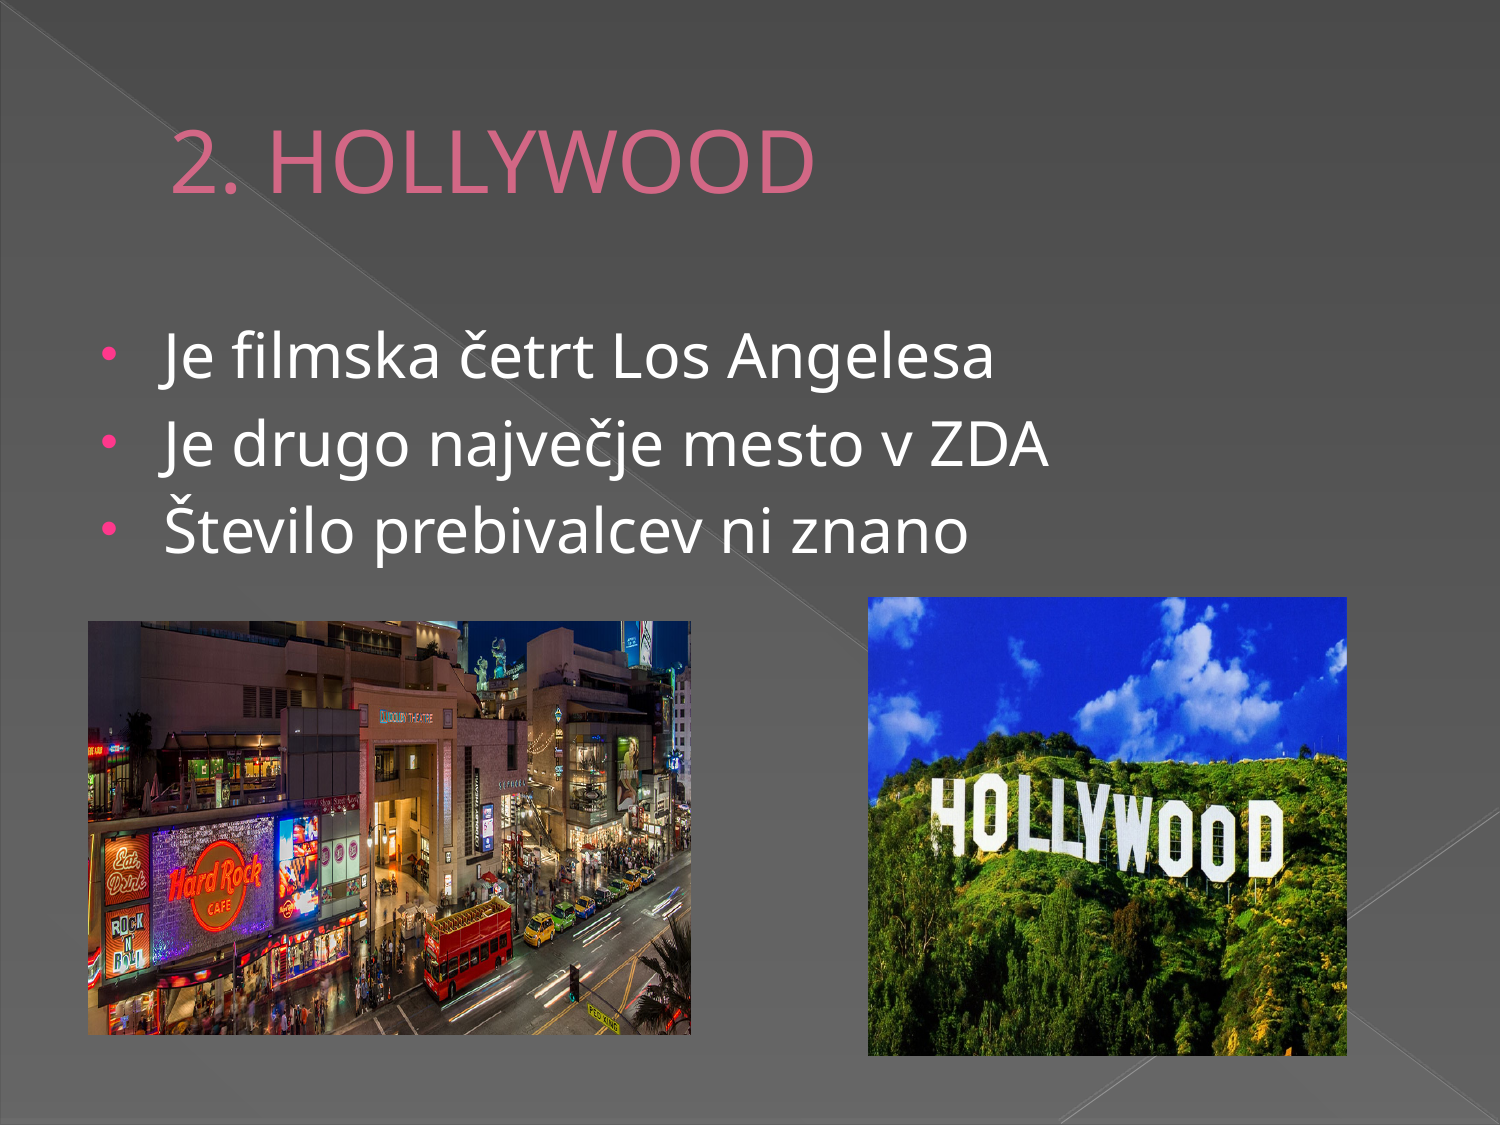

# 2. HOLLYWOOD
Je filmska četrt Los Angelesa
Je drugo največje mesto v ZDA
Število prebivalcev ni znano